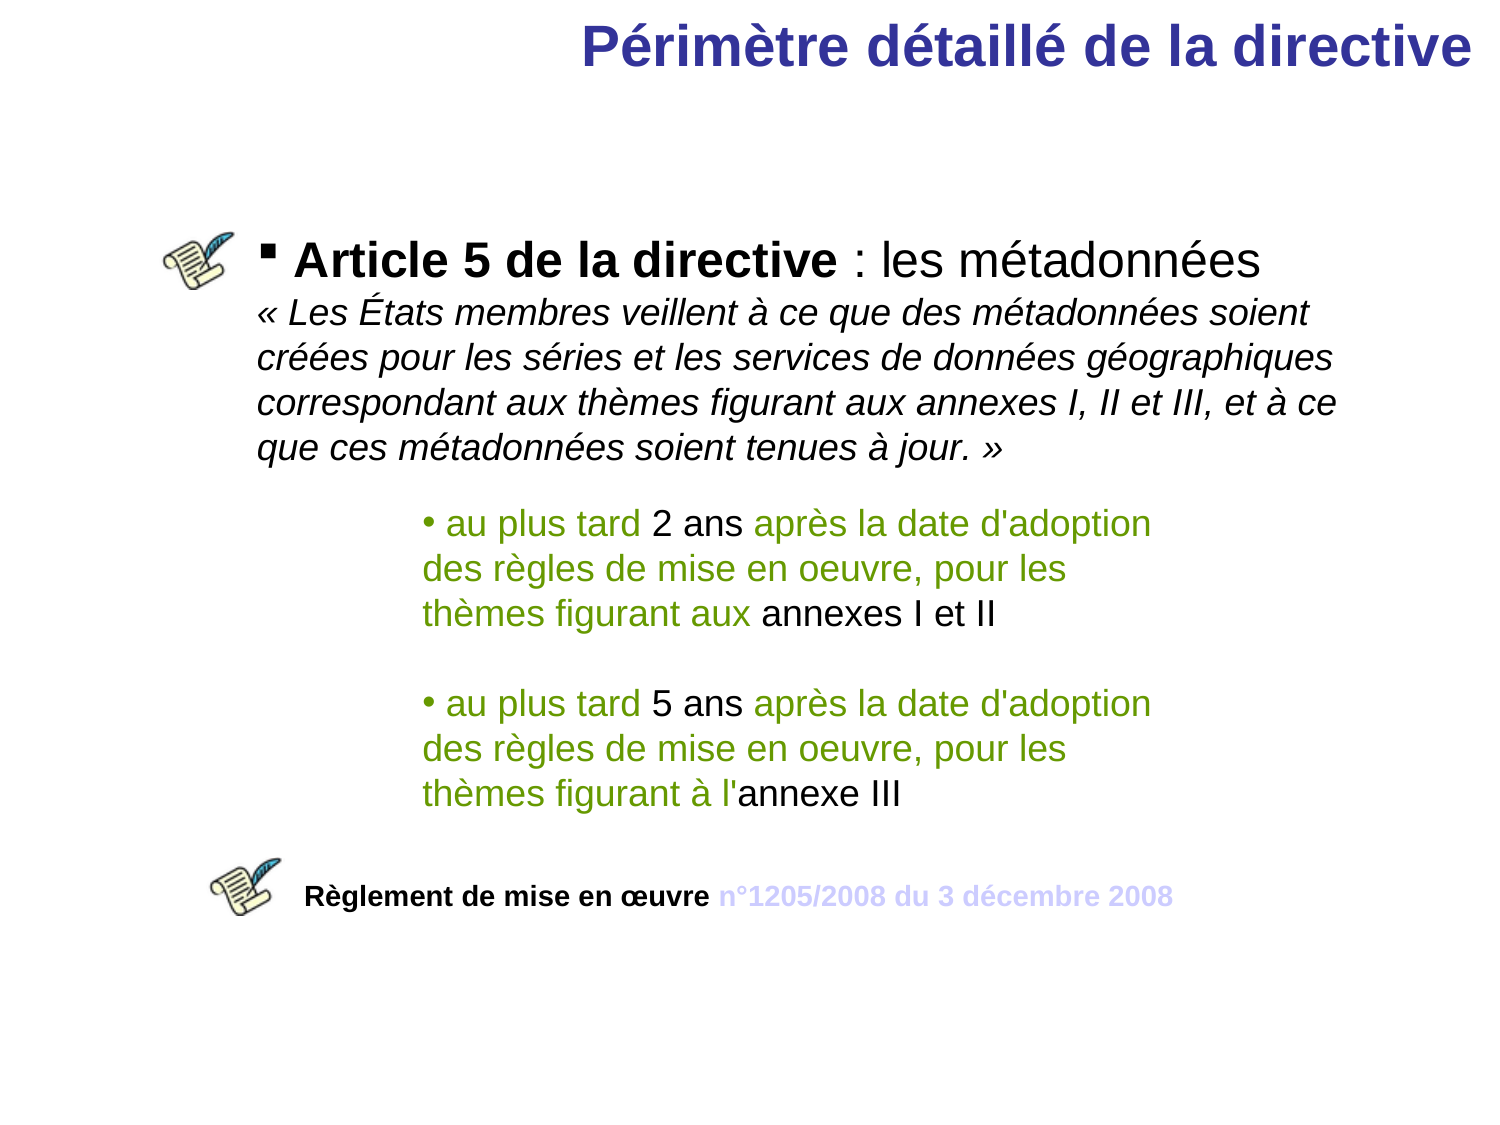

Périmètre détaillé de la directive
 Article 5 de la directive : les métadonnées
« Les États membres veillent à ce que des métadonnées soient
créées pour les séries et les services de données géographiques
correspondant aux thèmes figurant aux annexes I, II et III, et à ce
que ces métadonnées soient tenues à jour. »
 au plus tard 2 ans après la date d'adoption des règles de mise en oeuvre, pour les thèmes figurant aux annexes I et II
 au plus tard 5 ans après la date d'adoption des règles de mise en oeuvre, pour les thèmes figurant à l'annexe III
Règlement de mise en œuvre n°1205/2008 du 3 décembre 2008